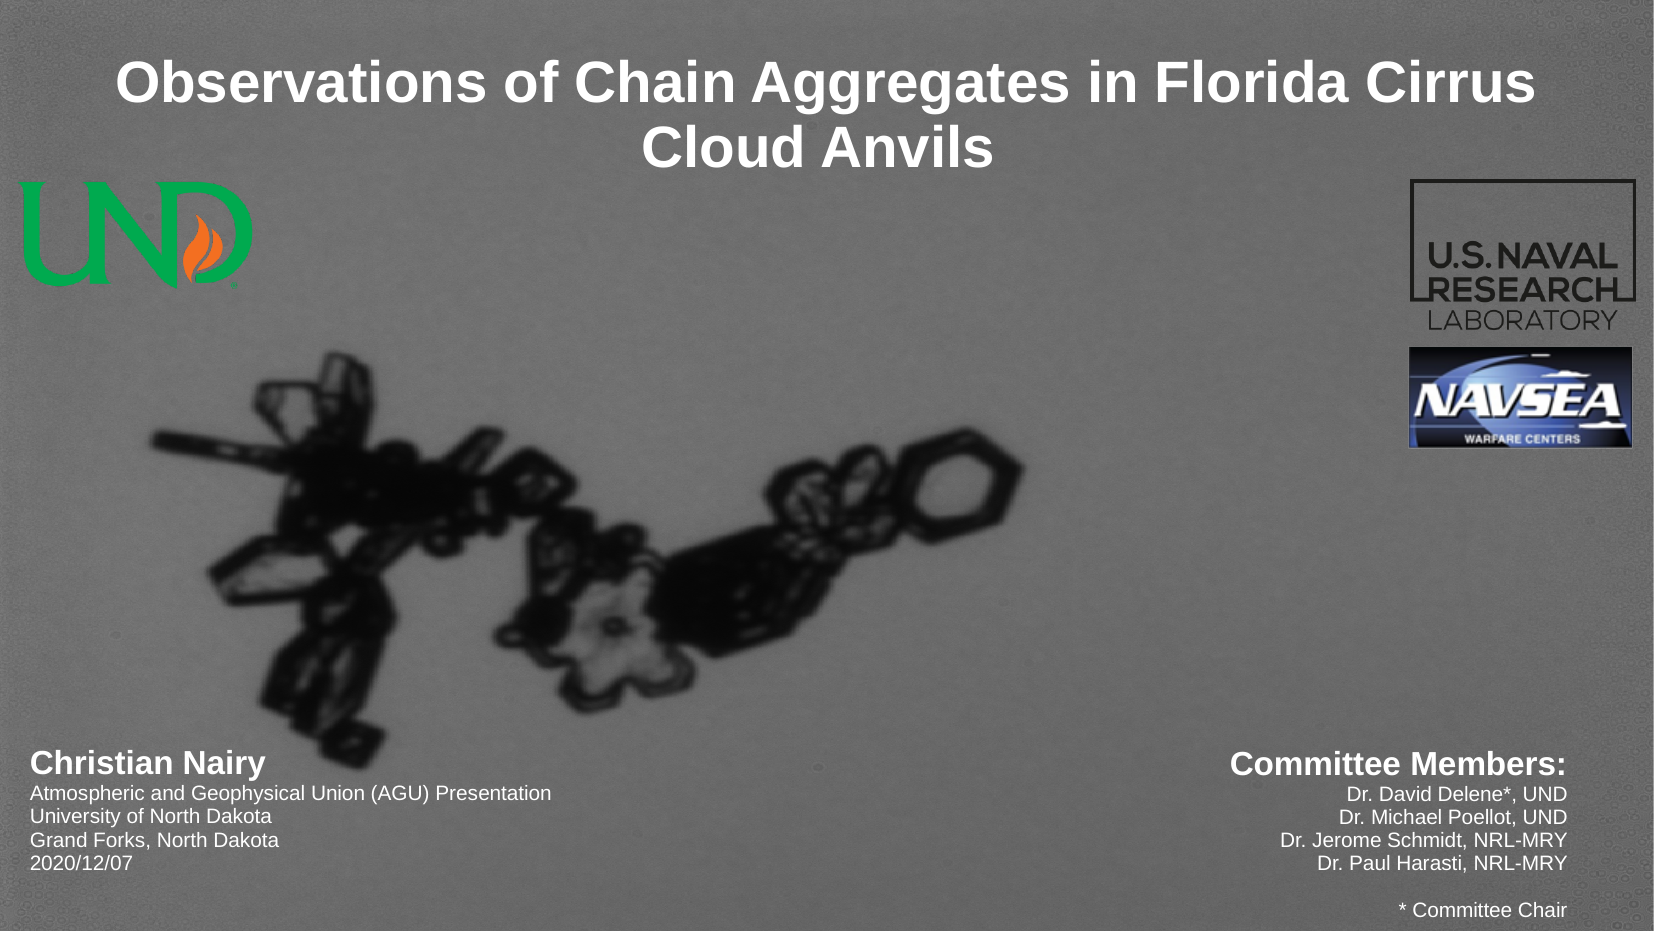

# Observations of Chain Aggregates in Florida Cirrus Cloud Anvils
Christian Nairy
Atmospheric and Geophysical Union (AGU) Presentation
University of North Dakota
Grand Forks, North Dakota
2020/12/07
Committee Members:
Dr. David Delene*, UND
Dr. Michael Poellot, UND
Dr. Jerome Schmidt, NRL-MRY
Dr. Paul Harasti, NRL-MRY
* Committee Chair